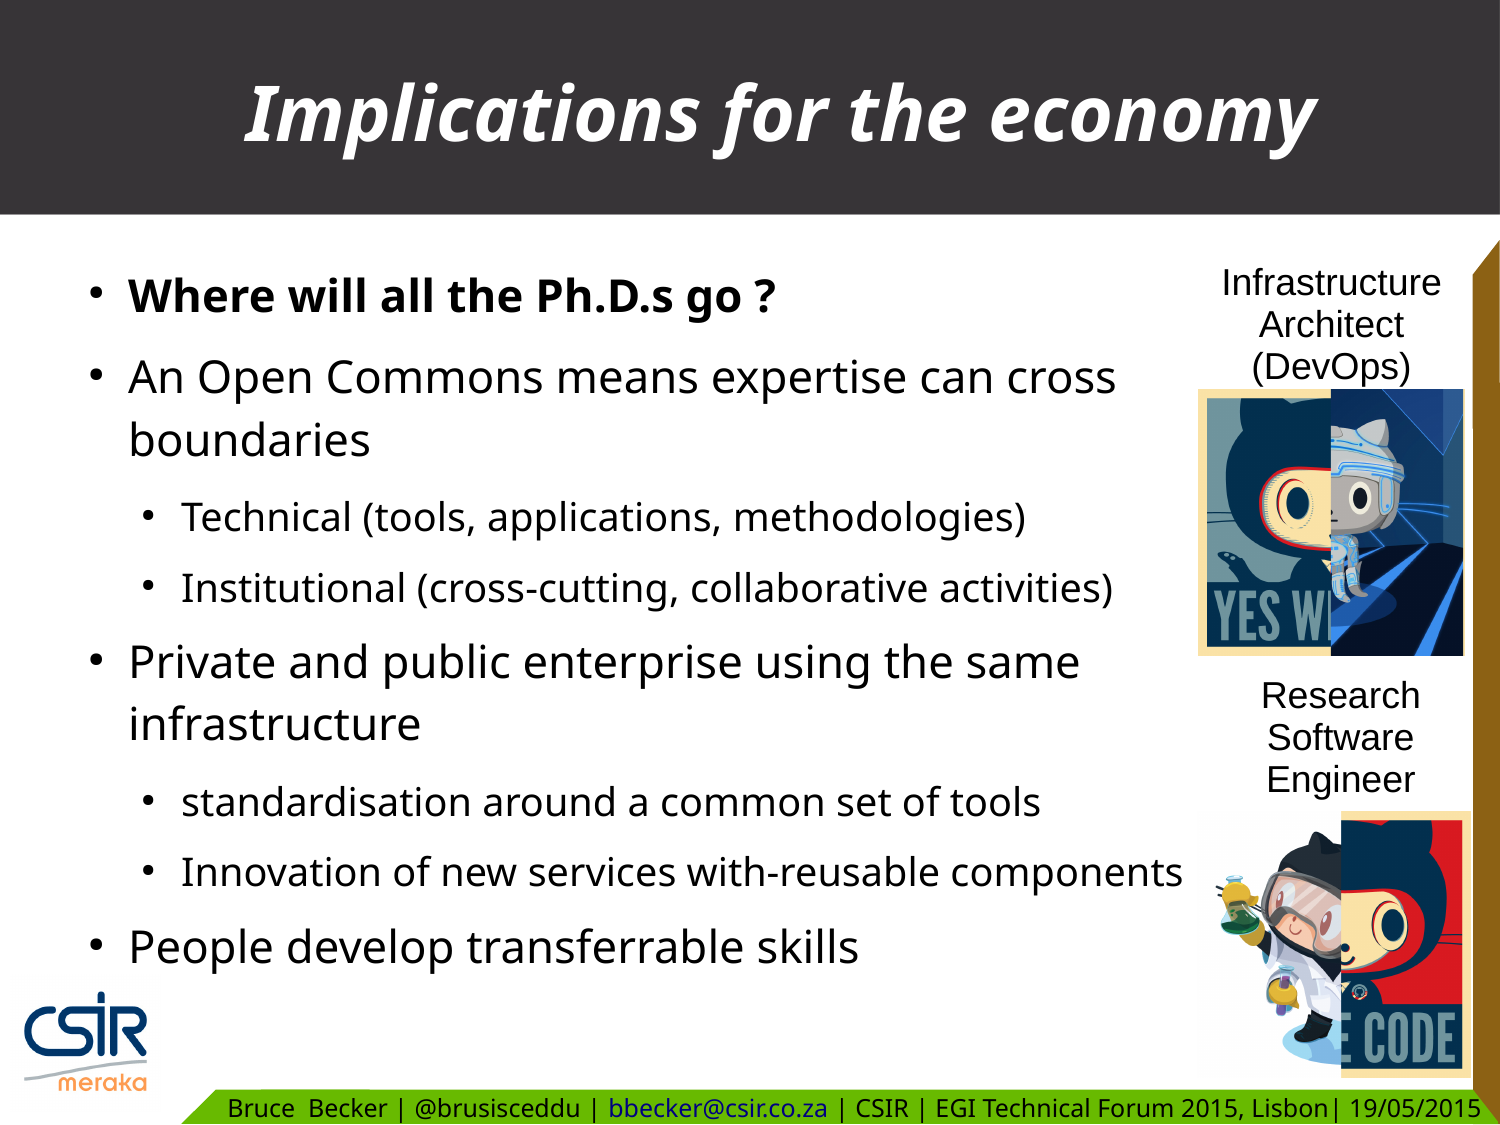

# Implications for the economy
Infrastructure
Architect
(DevOps)
Where will all the Ph.D.s go ?
An Open Commons means expertise can cross boundaries
Technical (tools, applications, methodologies)
Institutional (cross-cutting, collaborative activities)
Private and public enterprise using the same infrastructure
standardisation around a common set of tools
Innovation of new services with-reusable components
People develop transferrable skills
Research
Software
Engineer